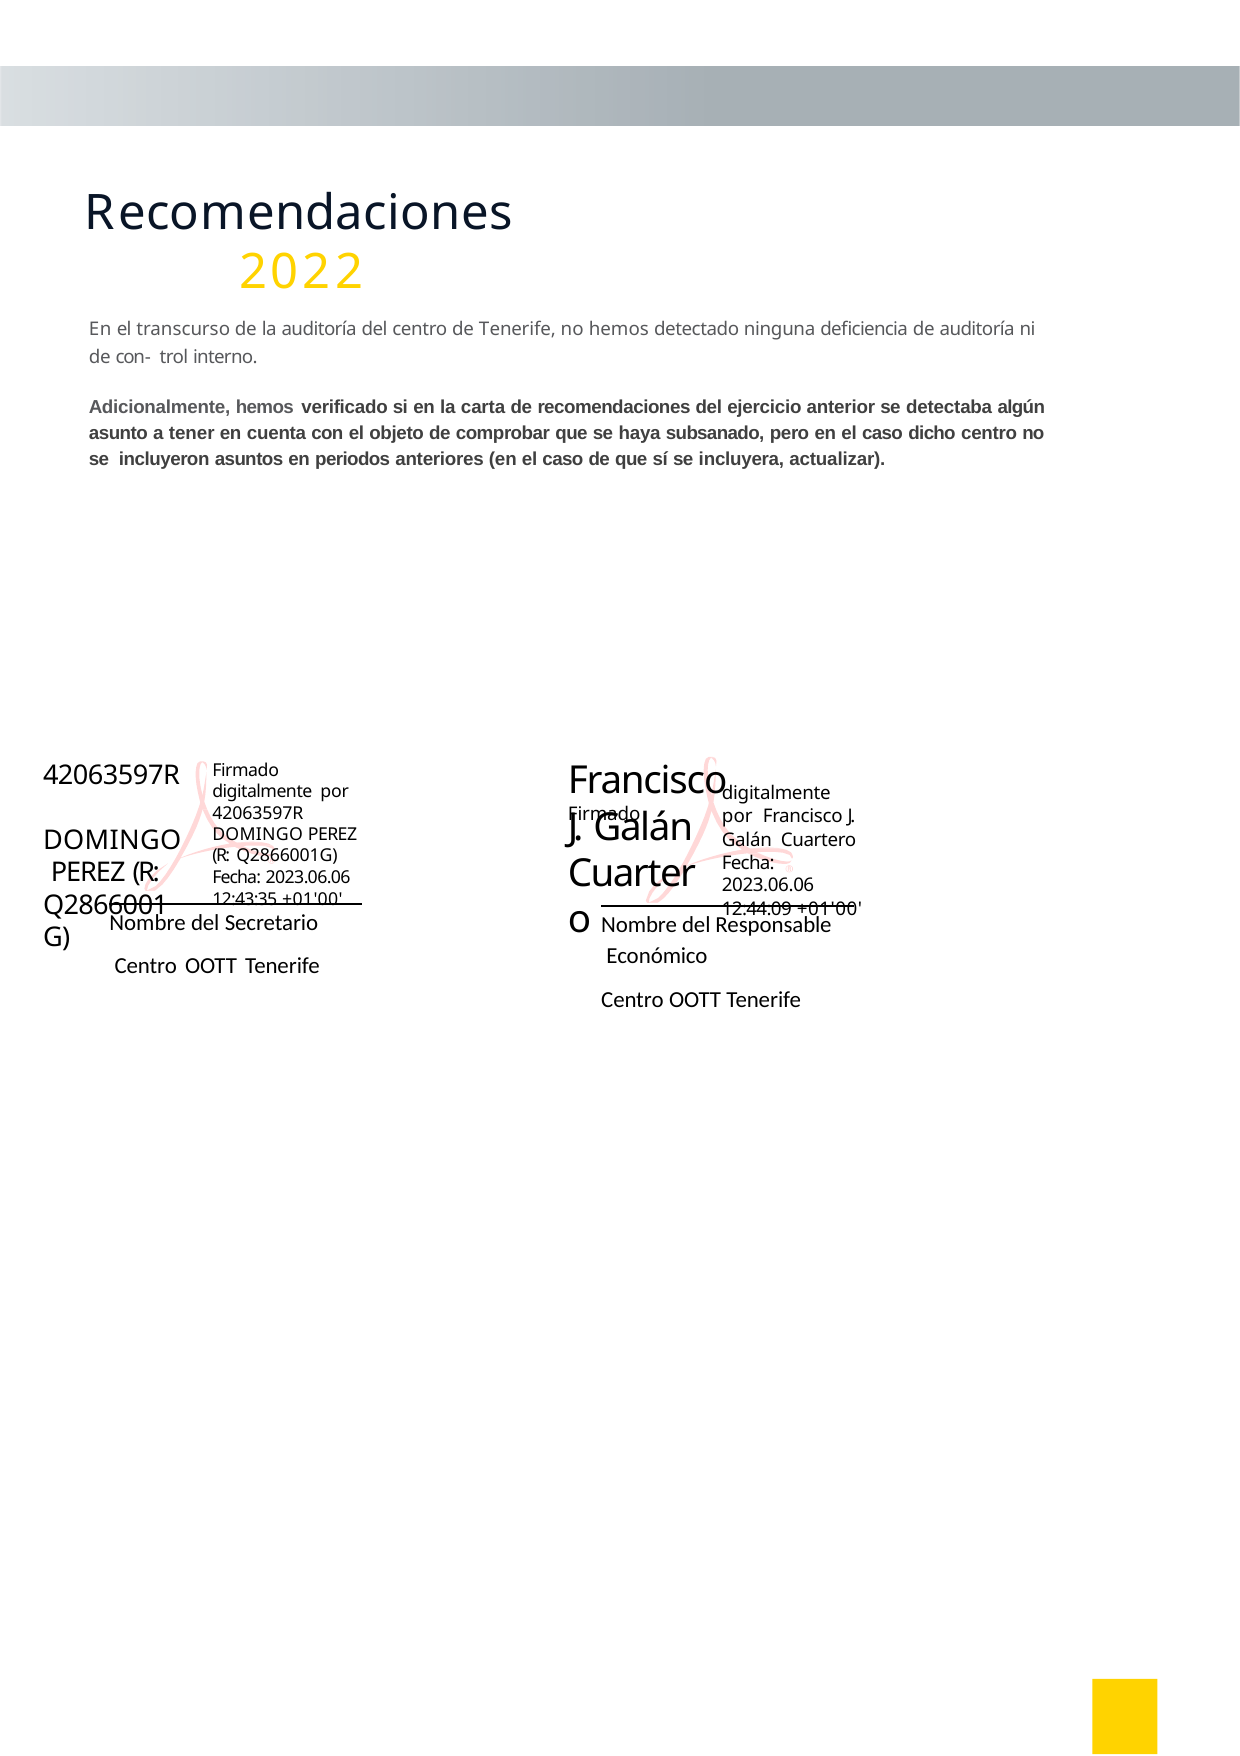

# Recomendaciones 2022
En el transcurso de la auditoría del centro de Tenerife, no hemos detectado ninguna deficiencia de auditoría ni de con- trol interno.
Adicionalmente, hemos verificado si en la carta de recomendaciones del ejercicio anterior se detectaba algún asunto a tener en cuenta con el objeto de comprobar que se haya subsanado, pero en el caso dicho centro no se incluyeron asuntos en periodos anteriores (en el caso de que sí se incluyera, actualizar).
Francisco Firmado
42063597R DOMINGO PEREZ (R: Q2866001G)
Firmado digitalmente por 42063597R DOMINGO PEREZ (R: Q2866001G)
Fecha: 2023.06.06
12:43:35 +01'00'
digitalmente por Francisco J. Galán Cuartero
Fecha: 2023.06.06
12:44:09 +01'00'
J. Galán Cuartero
Nombre del Secretario Centro OOTT Tenerife
Nombre del Responsable Económico
Centro OOTT Tenerife